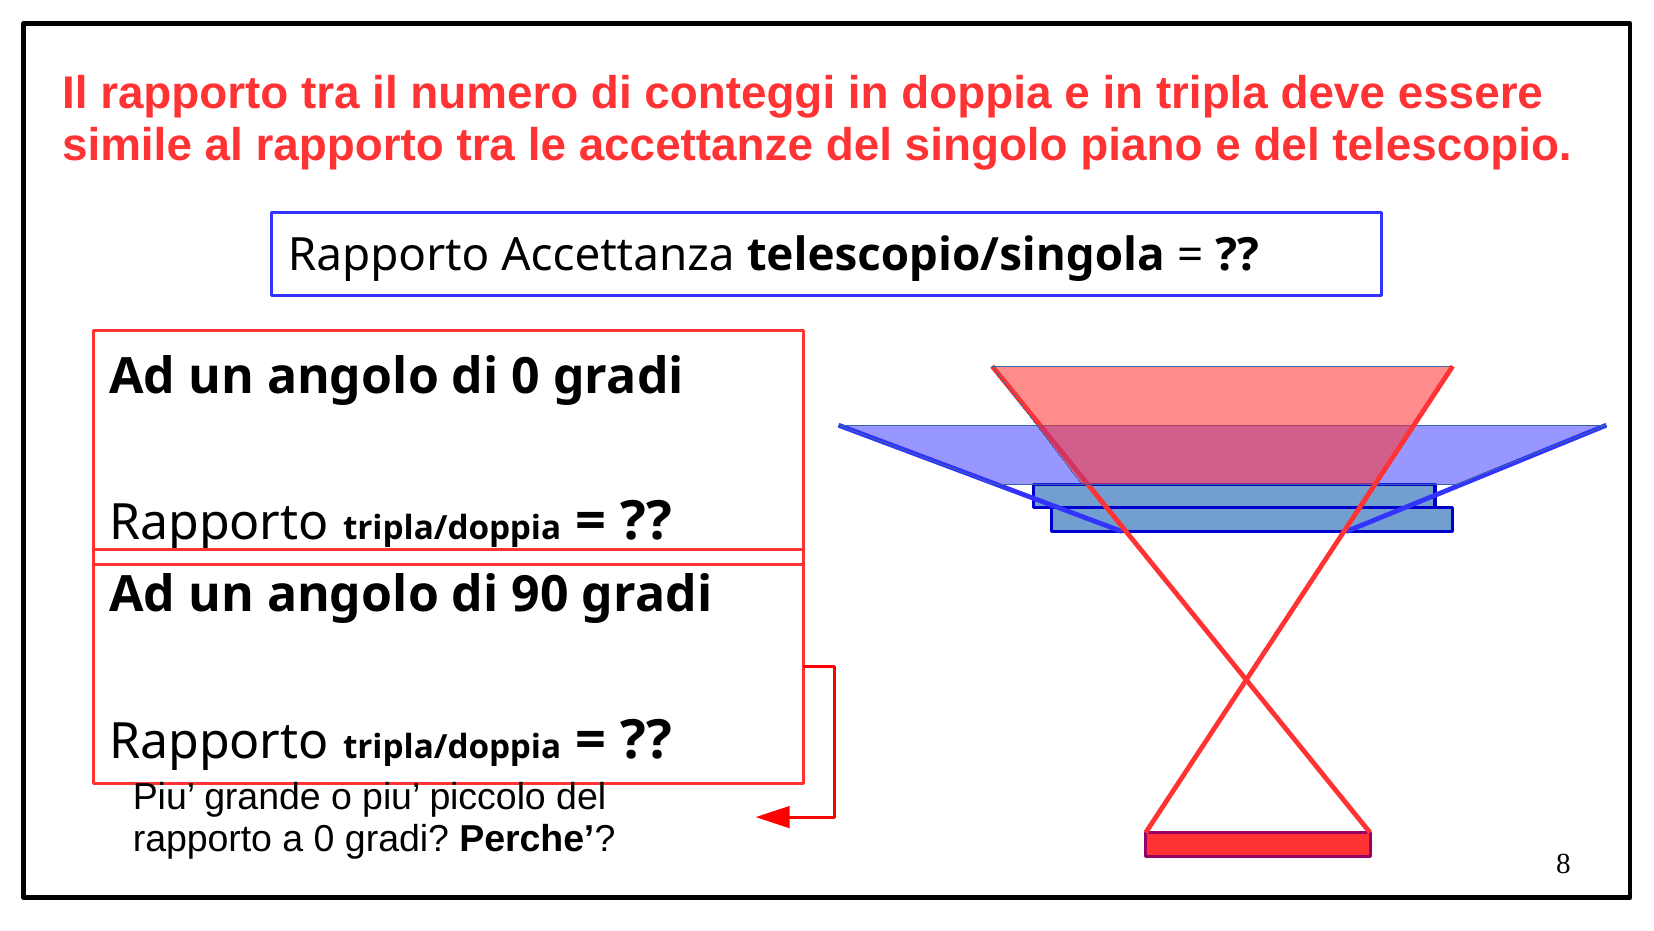

Il rapporto tra il numero di conteggi in doppia e in tripla deve essere simile al rapporto tra le accettanze del singolo piano e del telescopio.
Rapporto Accettanza telescopio/singola = ??
Ad un angolo di 0 gradi
Rapporto tripla/doppia = ??
Ad un angolo di 90 gradi
Rapporto tripla/doppia = ??
Piu’ grande o piu’ piccolo del rapporto a 0 gradi? Perche’?
8